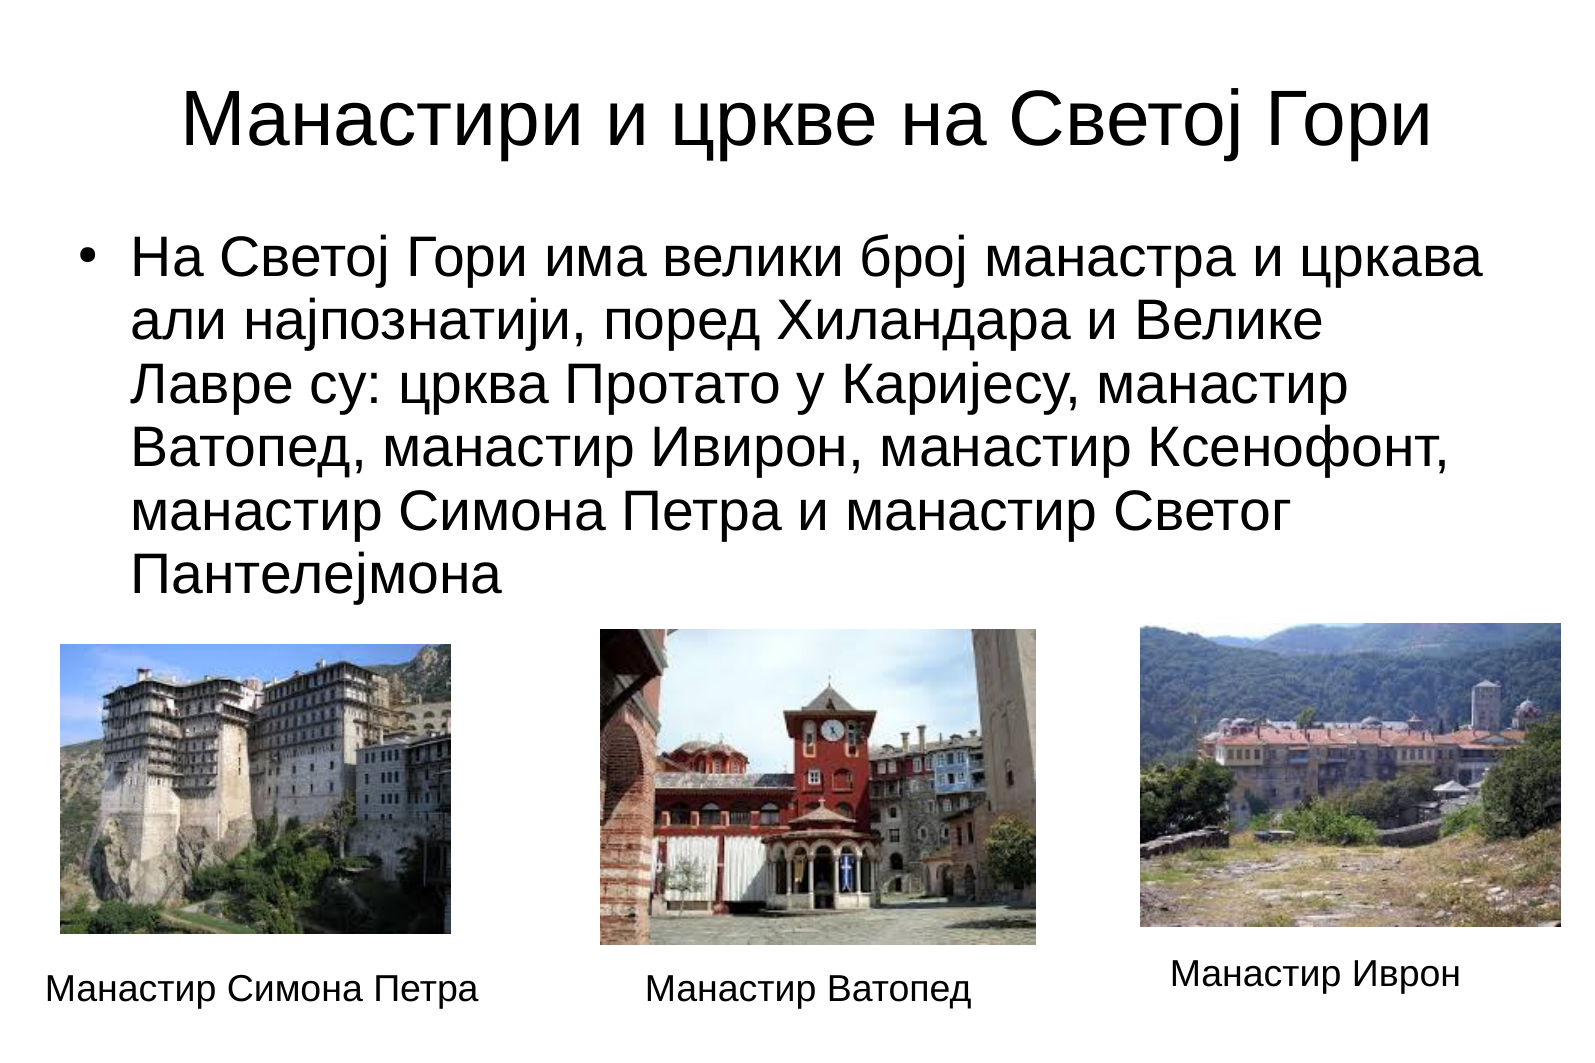

# Манастири и цркве на Светој Гори
На Светој Гори има велики број манастра и цркава али најпознатији, поред Хиландара и Велике Лавре су: црква Протато у Каријесу, манастир Ватопед, манастир Ивирон, манастир Ксенофонт, манастир Симона Петра и манастир Светог Пантелејмона
Манастир Иврон
Манастир Симона Петра
Манастир Ватопед